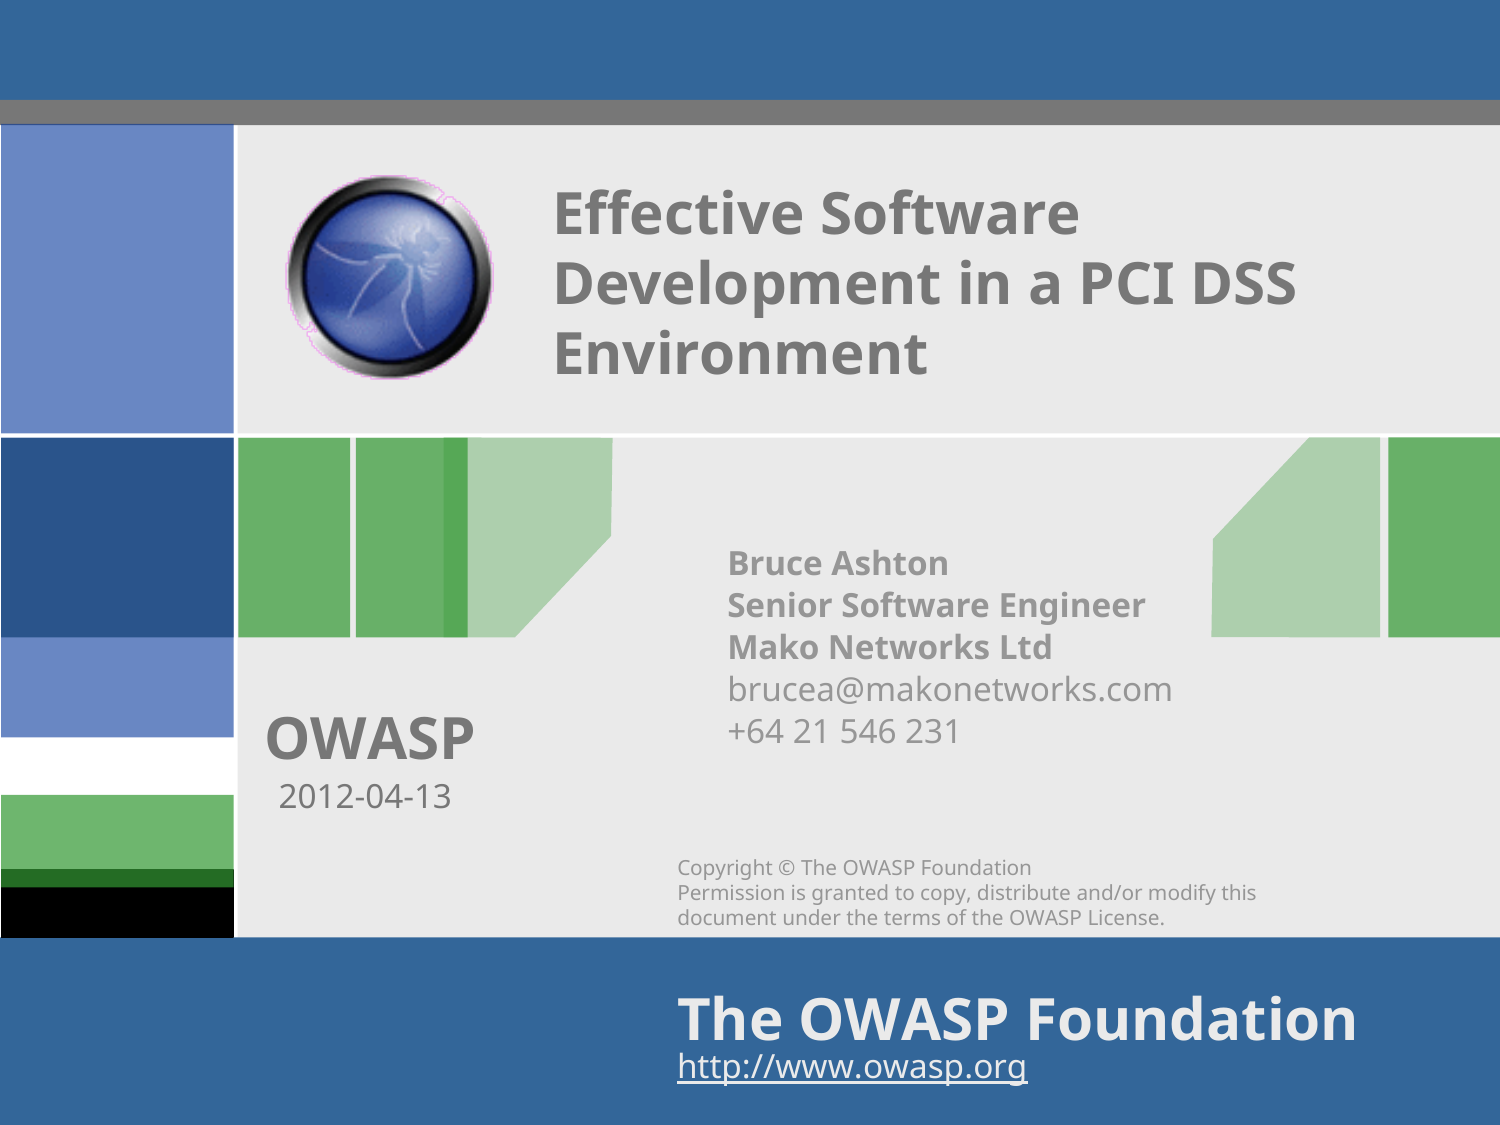

# Effective Software Development in a PCI DSS Environment
Bruce Ashton
Senior Software Engineer
Mako Networks Ltd
brucea@makonetworks.com
+64 21 546 231
2012-04-13